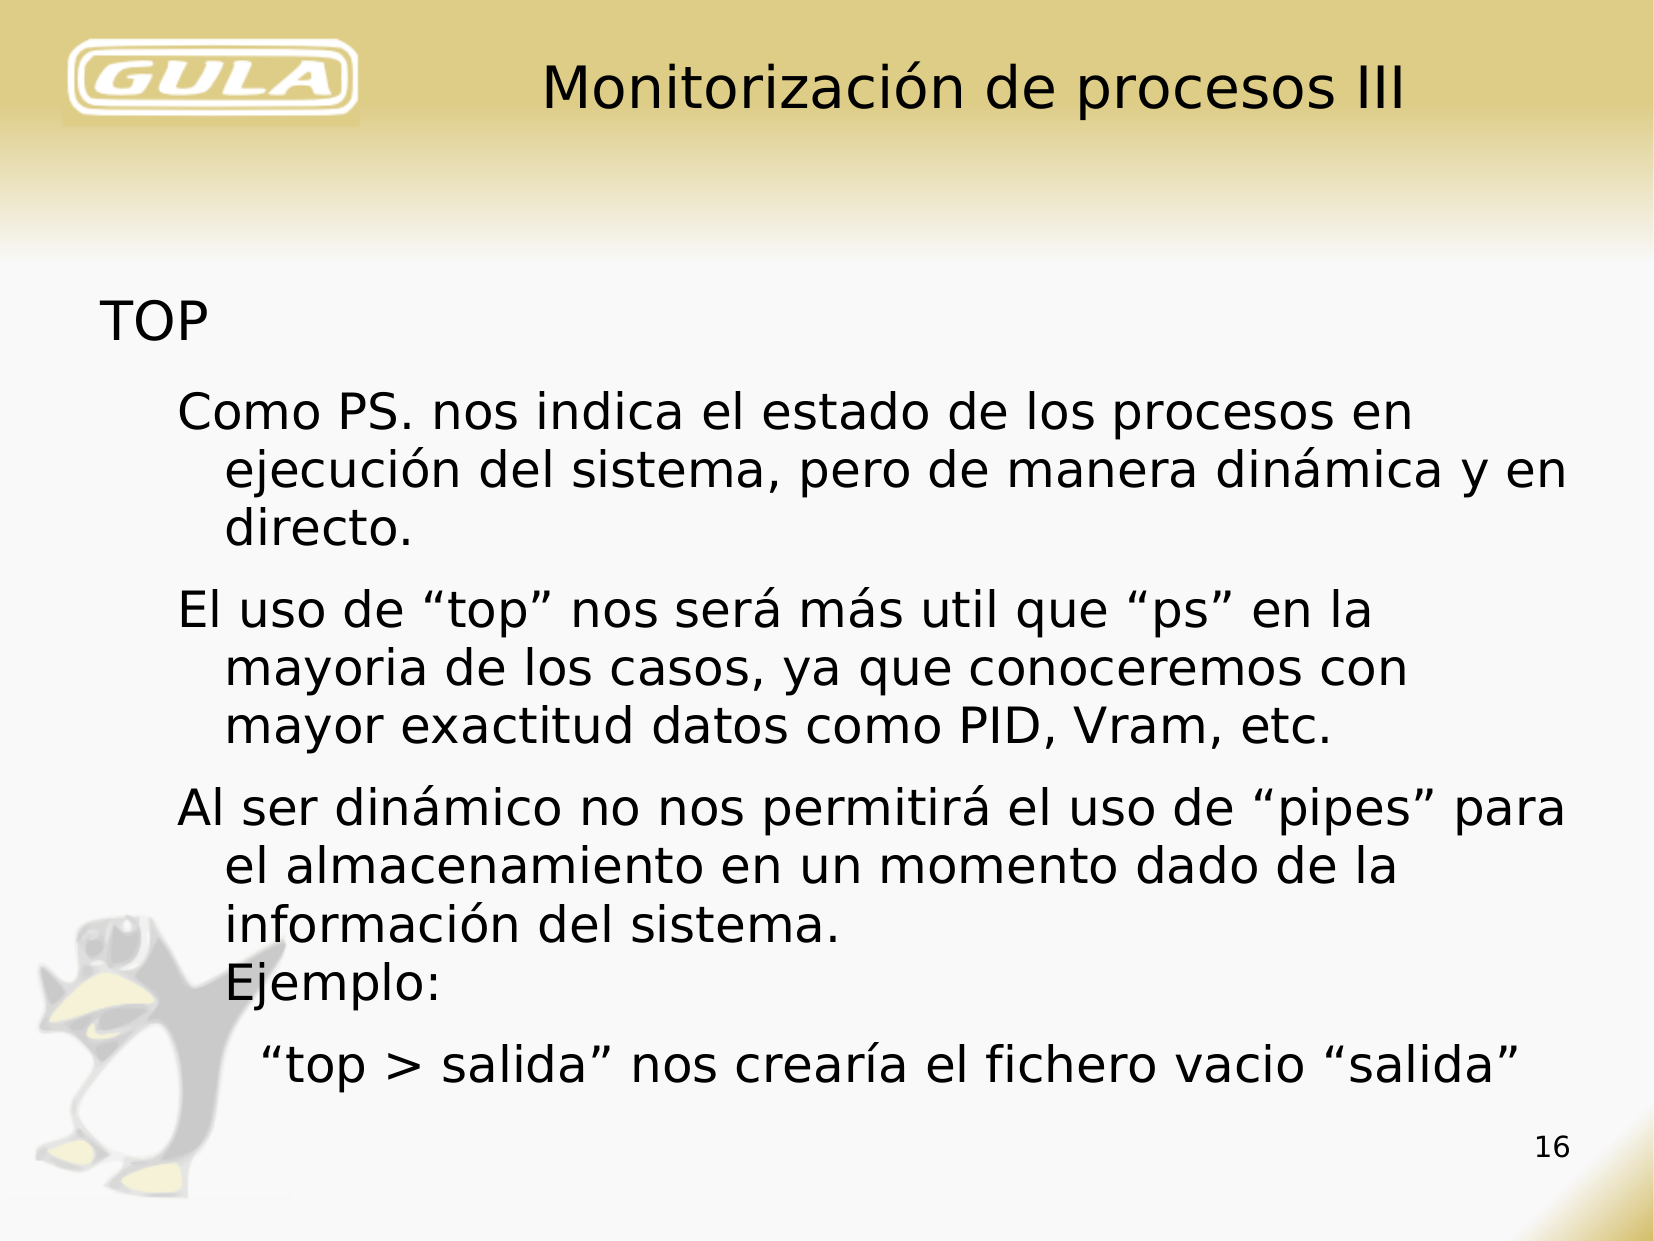

Monitorización de procesos III
# TOP
Como PS. nos indica el estado de los procesos en ejecución del sistema, pero de manera dinámica y en directo.
El uso de “top” nos será más util que “ps” en la mayoria de los casos, ya que conoceremos con mayor exactitud datos como PID, Vram, etc.
Al ser dinámico no nos permitirá el uso de “pipes” para el almacenamiento en un momento dado de la información del sistema.
Ejemplo:
“top > salida” nos crearía el fichero vacio “salida”
16